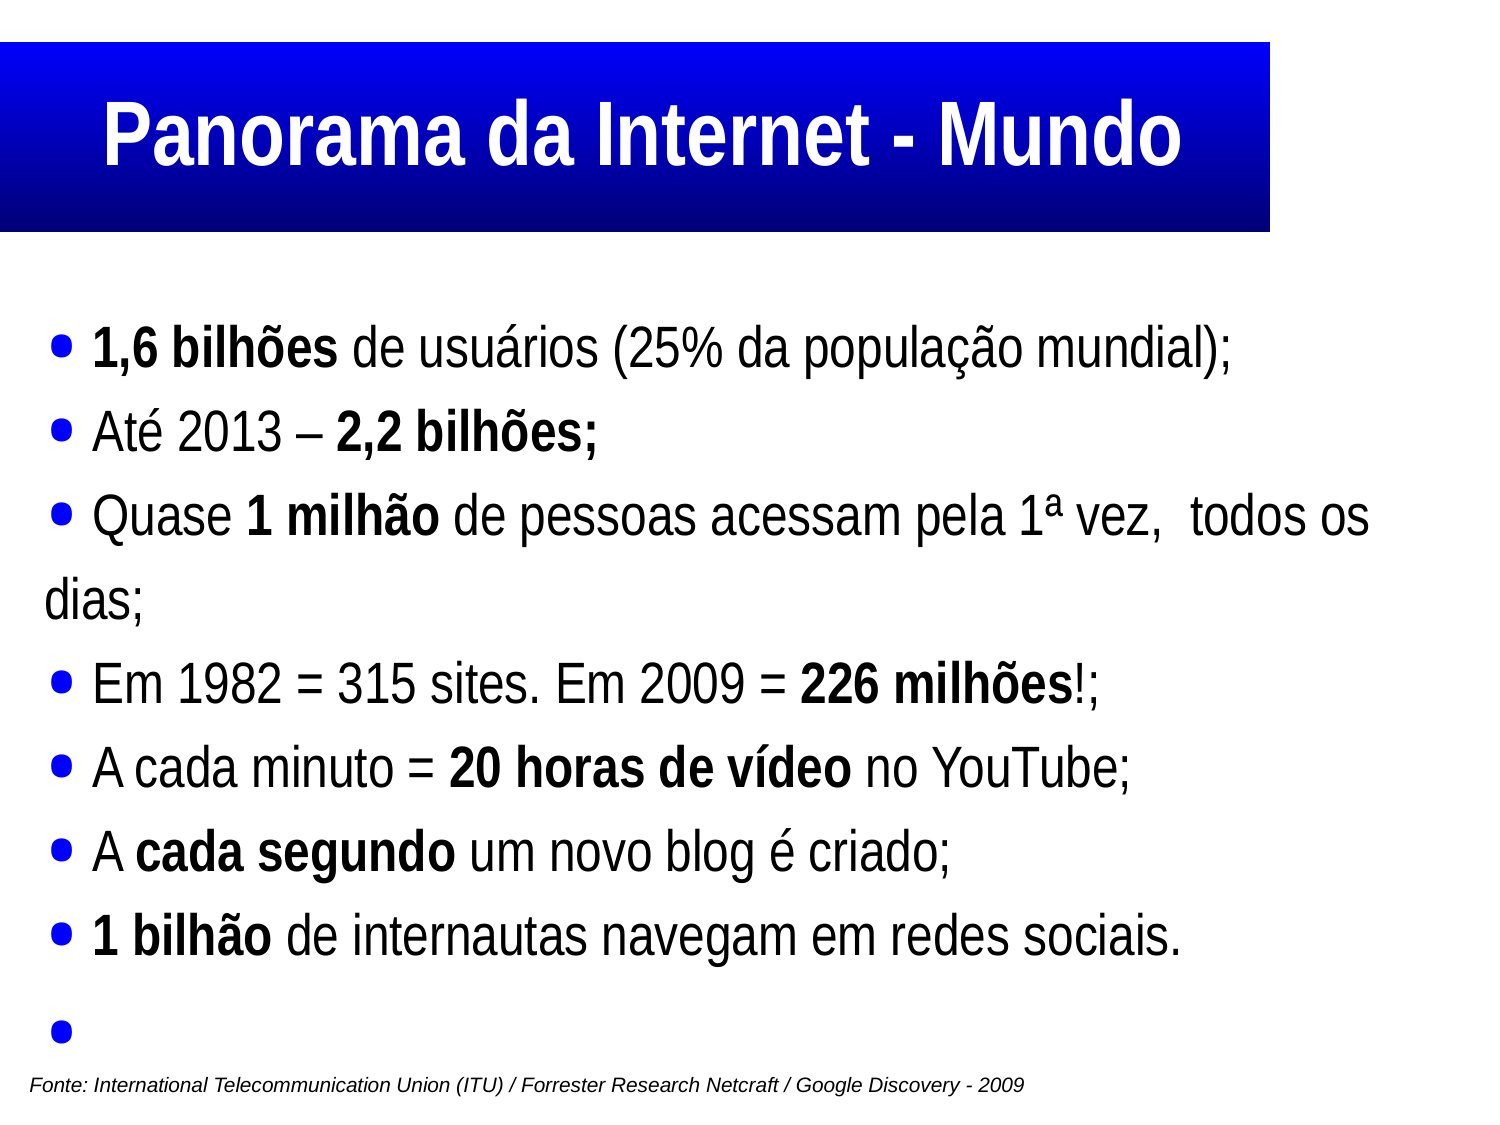

Panorama da Internet - Mundo
 1,6 bilhões de usuários (25% da população mundial);
 Até 2013 – 2,2 bilhões;
 Quase 1 milhão de pessoas acessam pela 1ª vez, todos os dias;
 Em 1982 = 315 sites. Em 2009 = 226 milhões!;
 A cada minuto = 20 horas de vídeo no YouTube;
 A cada segundo um novo blog é criado;
 1 bilhão de internautas navegam em redes sociais.
Fonte: International Telecommunication Union (ITU) / Forrester Research Netcraft / Google Discovery - 2009